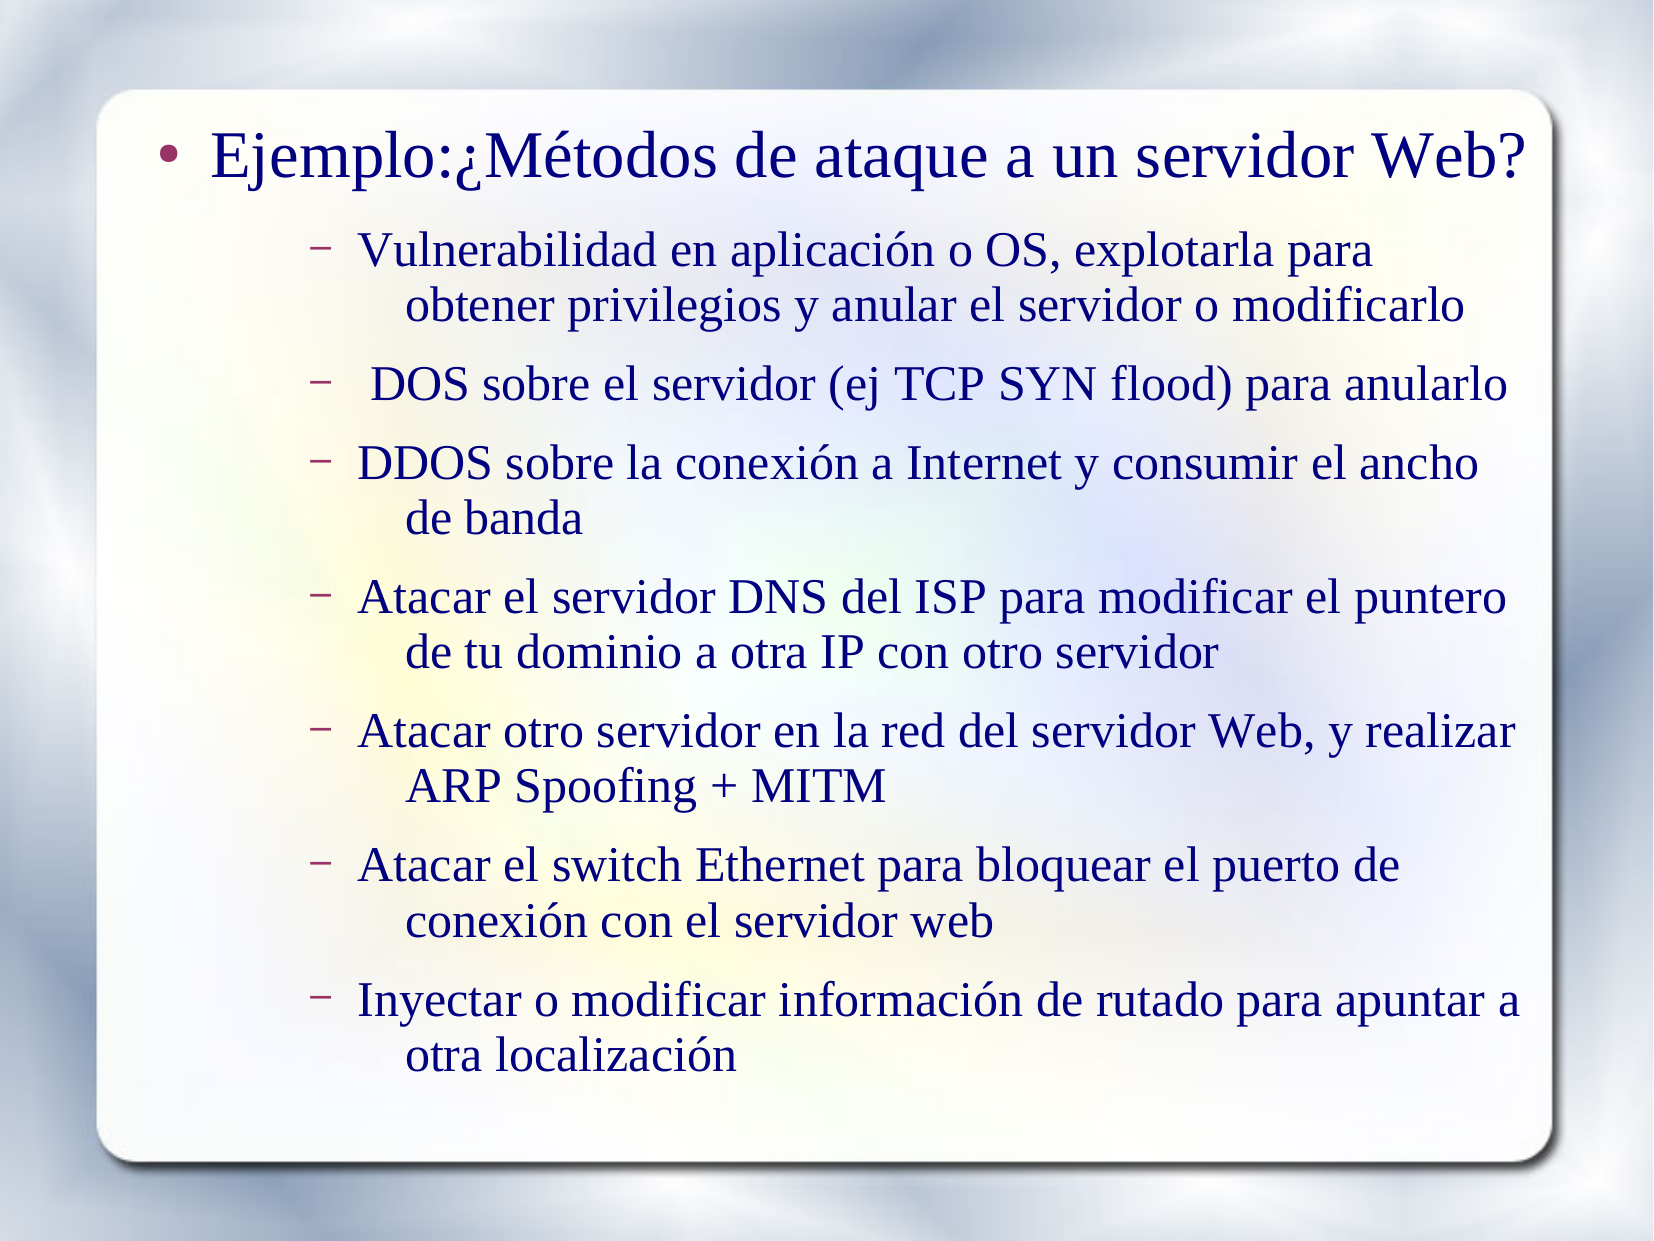

# Ejemplo:¿Métodos de ataque a un servidor Web?
Vulnerabilidad en aplicación o OS, explotarla para obtener privilegios y anular el servidor o modificarlo
 DOS sobre el servidor (ej TCP SYN flood) para anularlo
DDOS sobre la conexión a Internet y consumir el ancho de banda
Atacar el servidor DNS del ISP para modificar el puntero de tu dominio a otra IP con otro servidor
Atacar otro servidor en la red del servidor Web, y realizar ARP Spoofing + MITM
Atacar el switch Ethernet para bloquear el puerto de conexión con el servidor web
Inyectar o modificar información de rutado para apuntar a otra localización